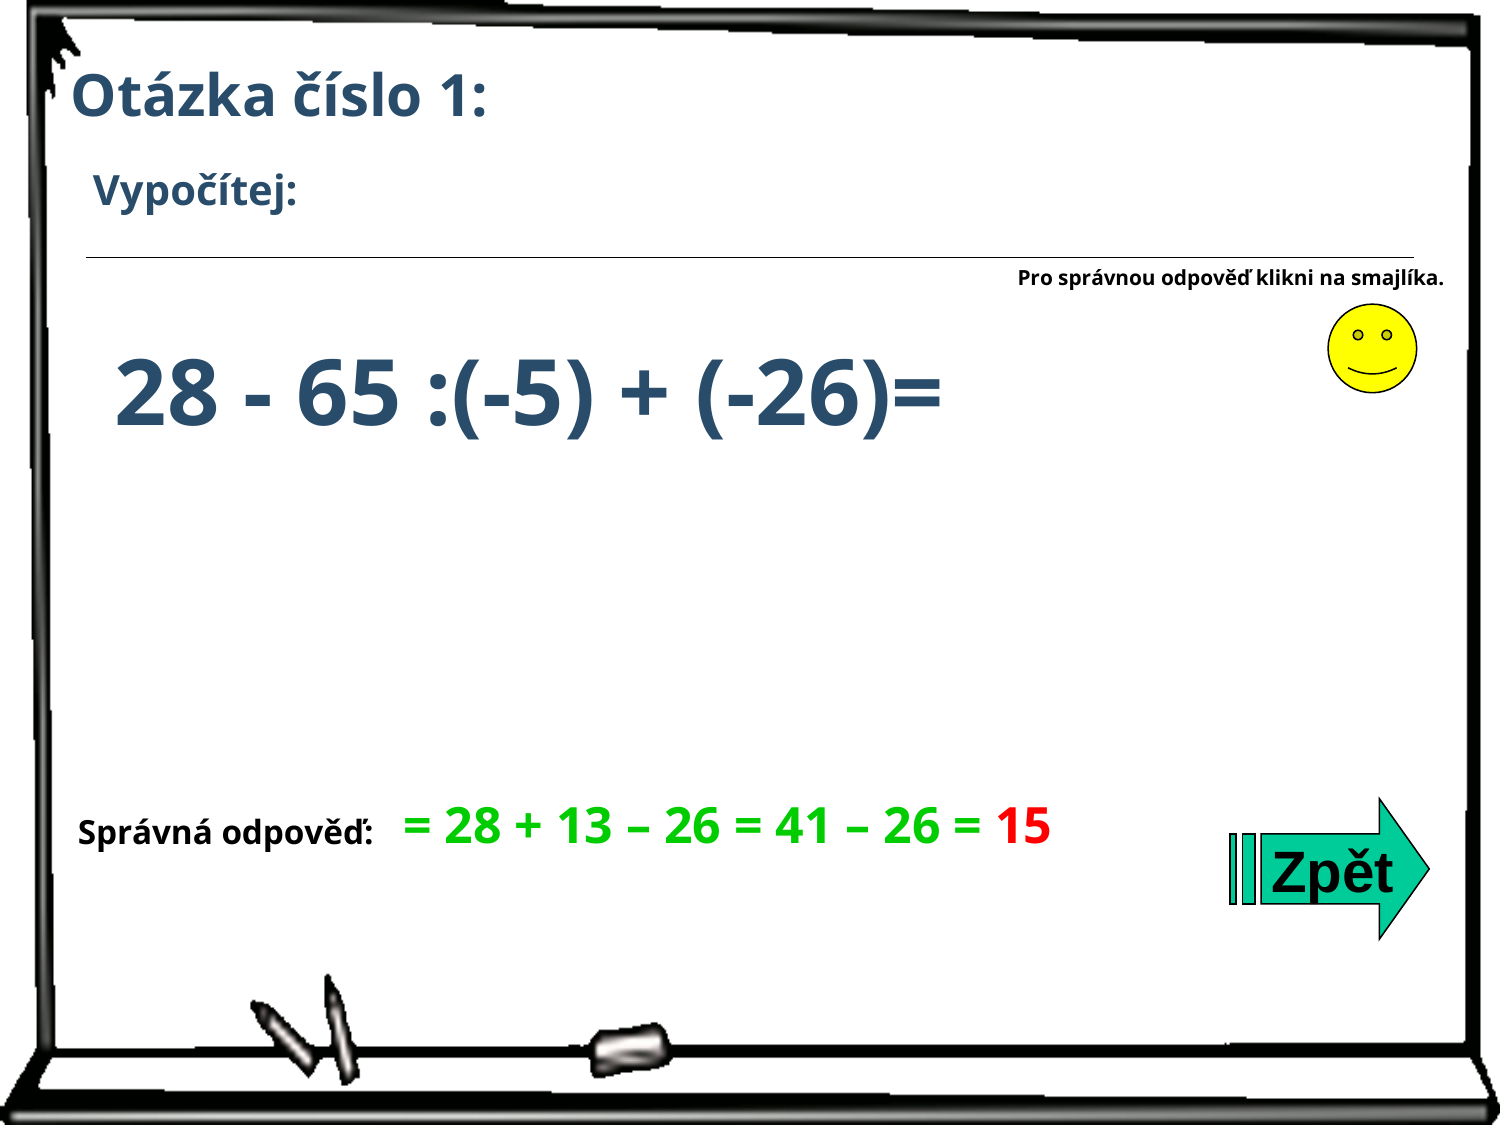

Otázka číslo 1:
Vypočítej:
Pro správnou odpověď klikni na smajlíka.
28 - 65 :(-5) + (-26)=
= 28 + 13 – 26 = 41 – 26 = 15
Správná odpověď:
Zpět